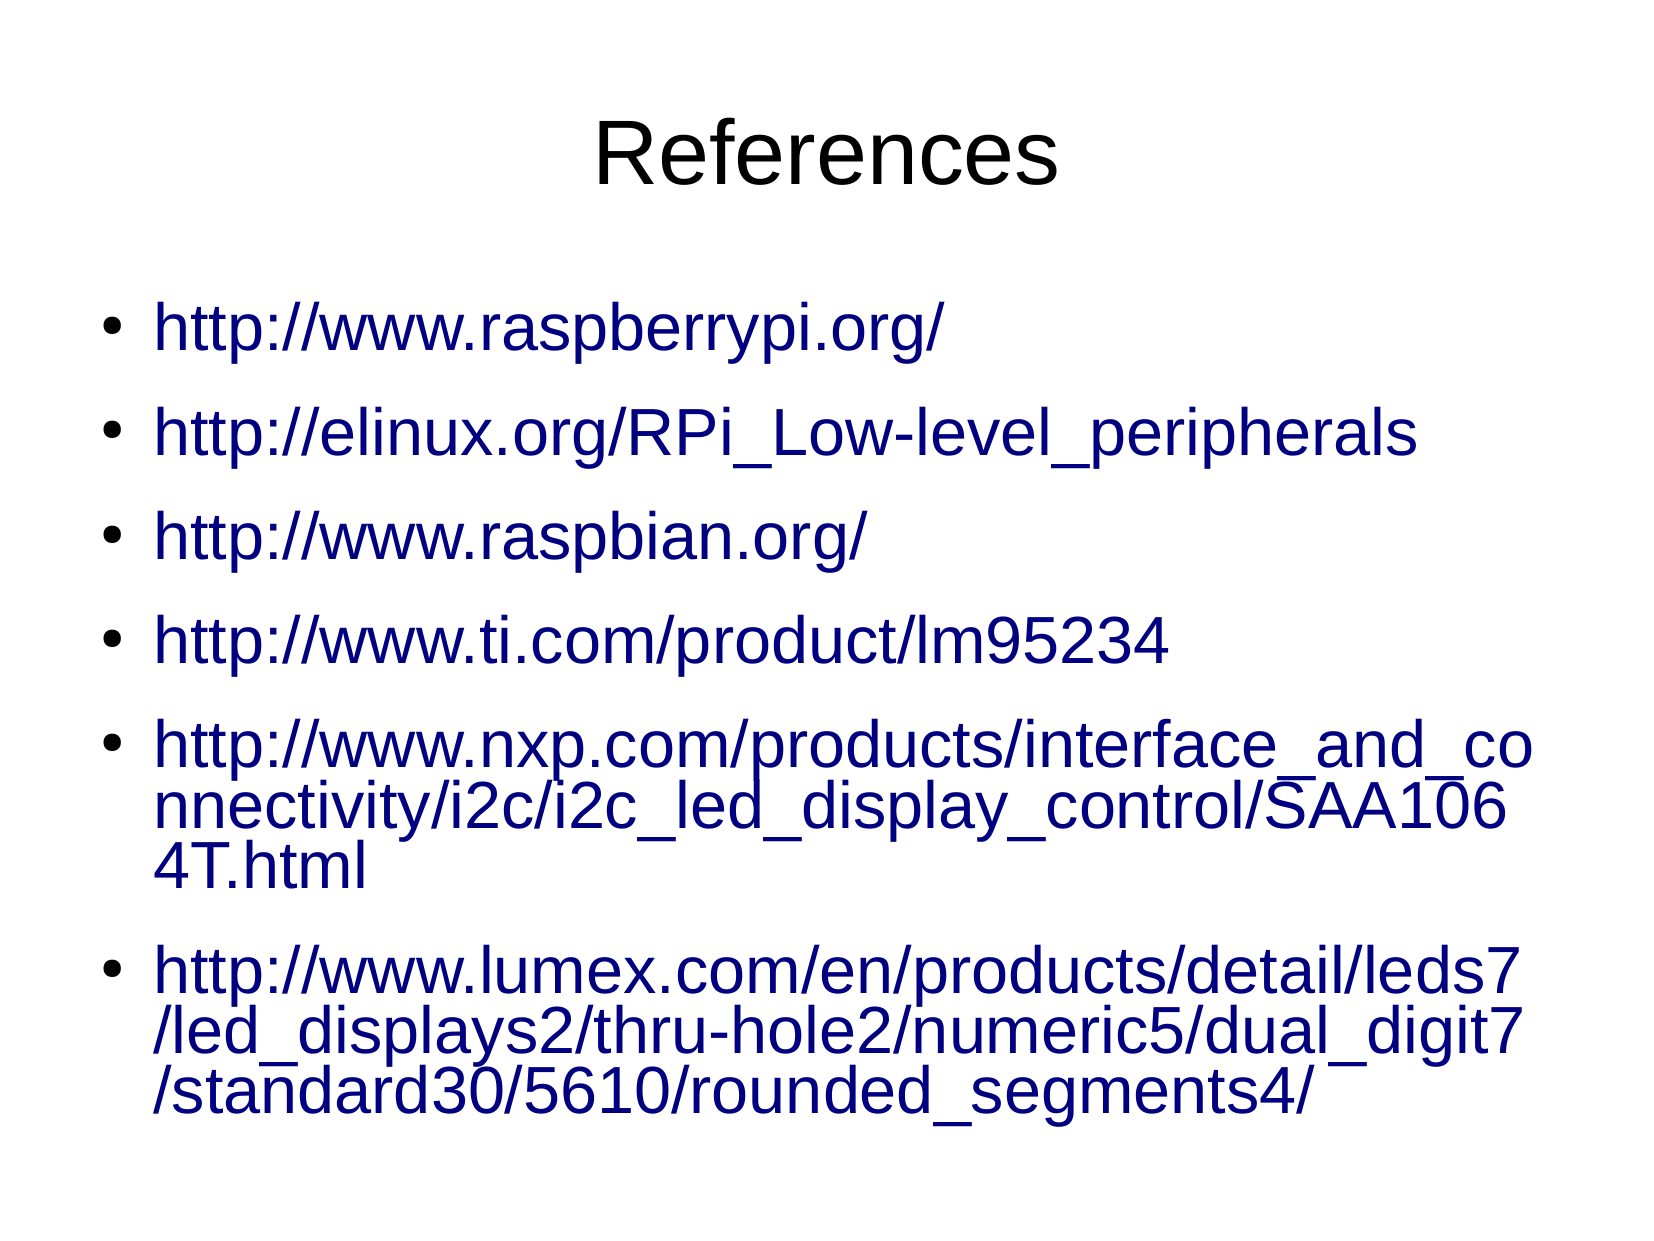

# References
http://www.raspberrypi.org/
http://elinux.org/RPi_Low-level_peripherals
http://www.raspbian.org/
http://www.ti.com/product/lm95234
http://www.nxp.com/products/interface_and_connectivity/i2c/i2c_led_display_control/SAA1064T.html
http://www.lumex.com/en/products/detail/leds7/led_displays2/thru-hole2/numeric5/dual_digit7/standard30/5610/rounded_segments4/